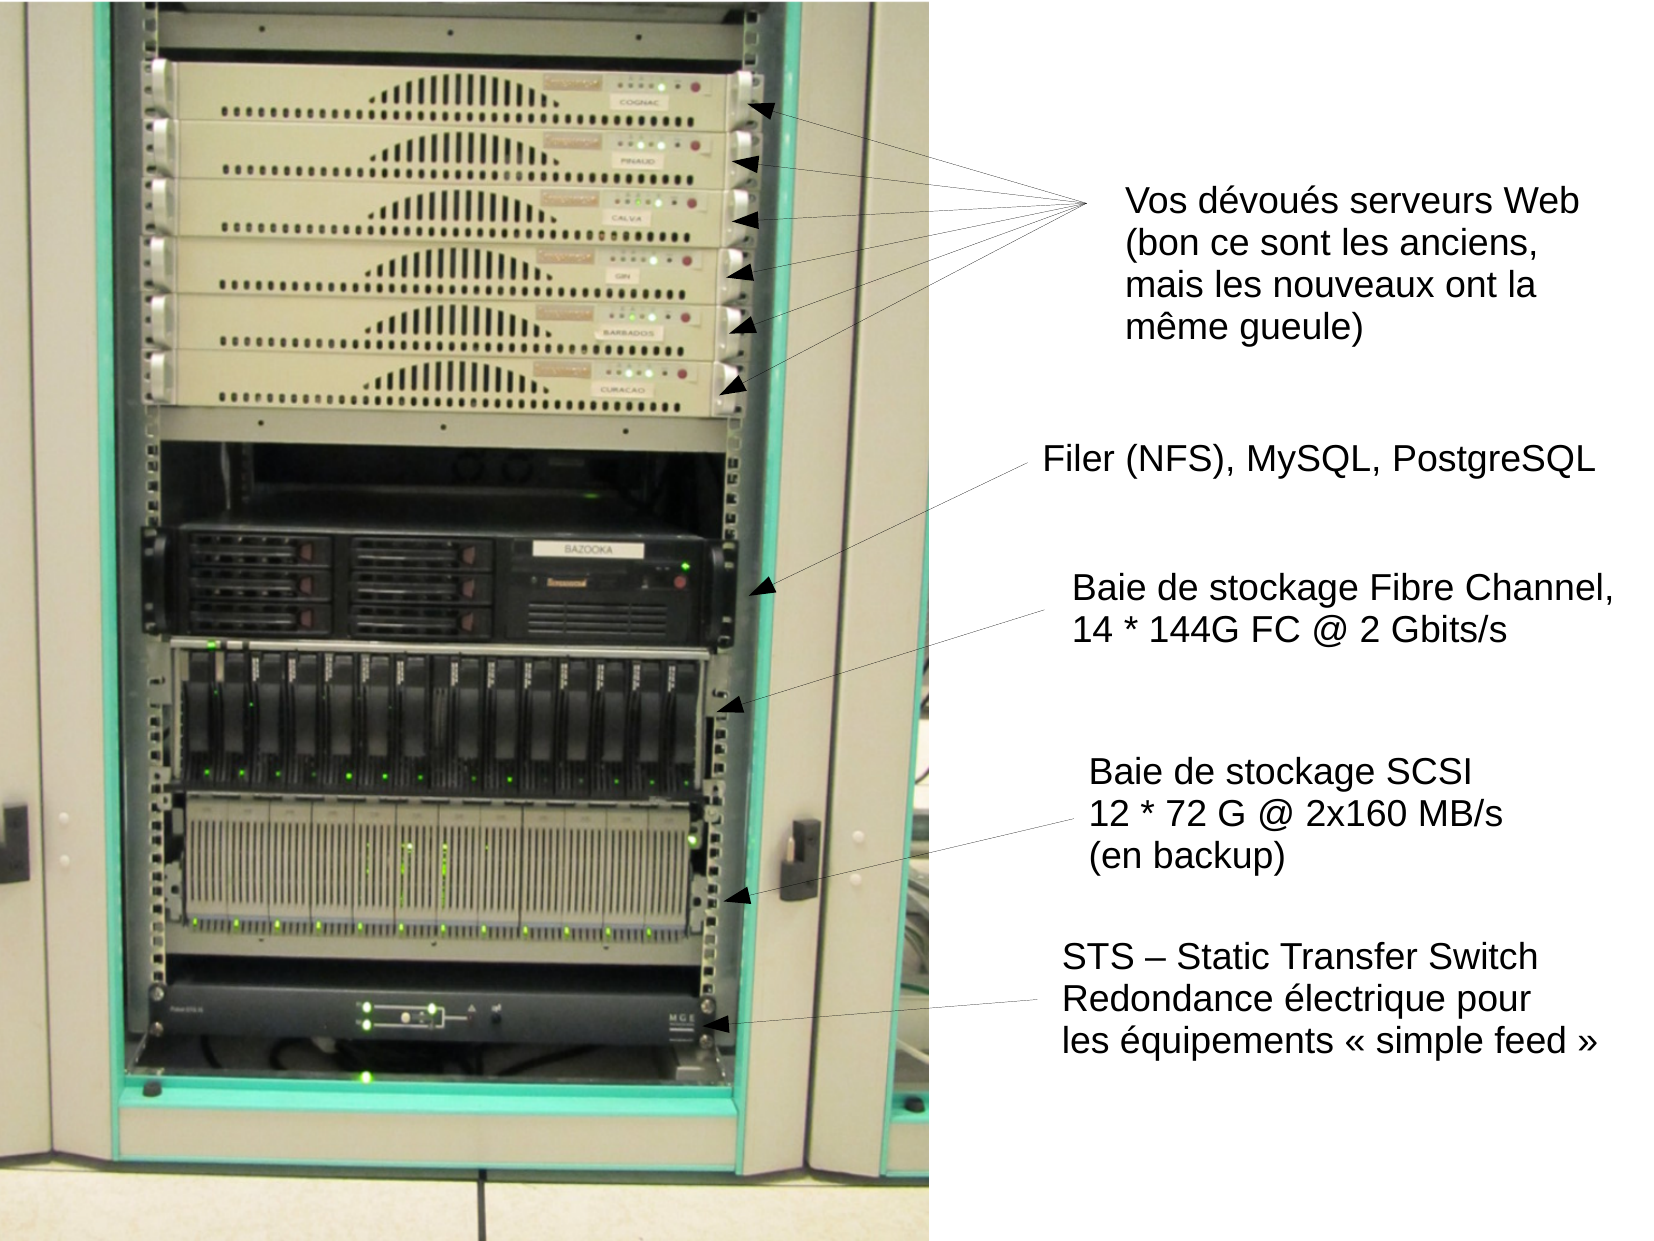

Vos dévoués serveurs Web
(bon ce sont les anciens,
mais les nouveaux ont la
même gueule)
Filer (NFS), MySQL, PostgreSQL
Baie de stockage Fibre Channel,
14 * 144G FC @ 2 Gbits/s
Baie de stockage SCSI
12 * 72 G @ 2x160 MB/s
(en backup)
STS – Static Transfer Switch
Redondance électrique pour
les équipements « simple feed »